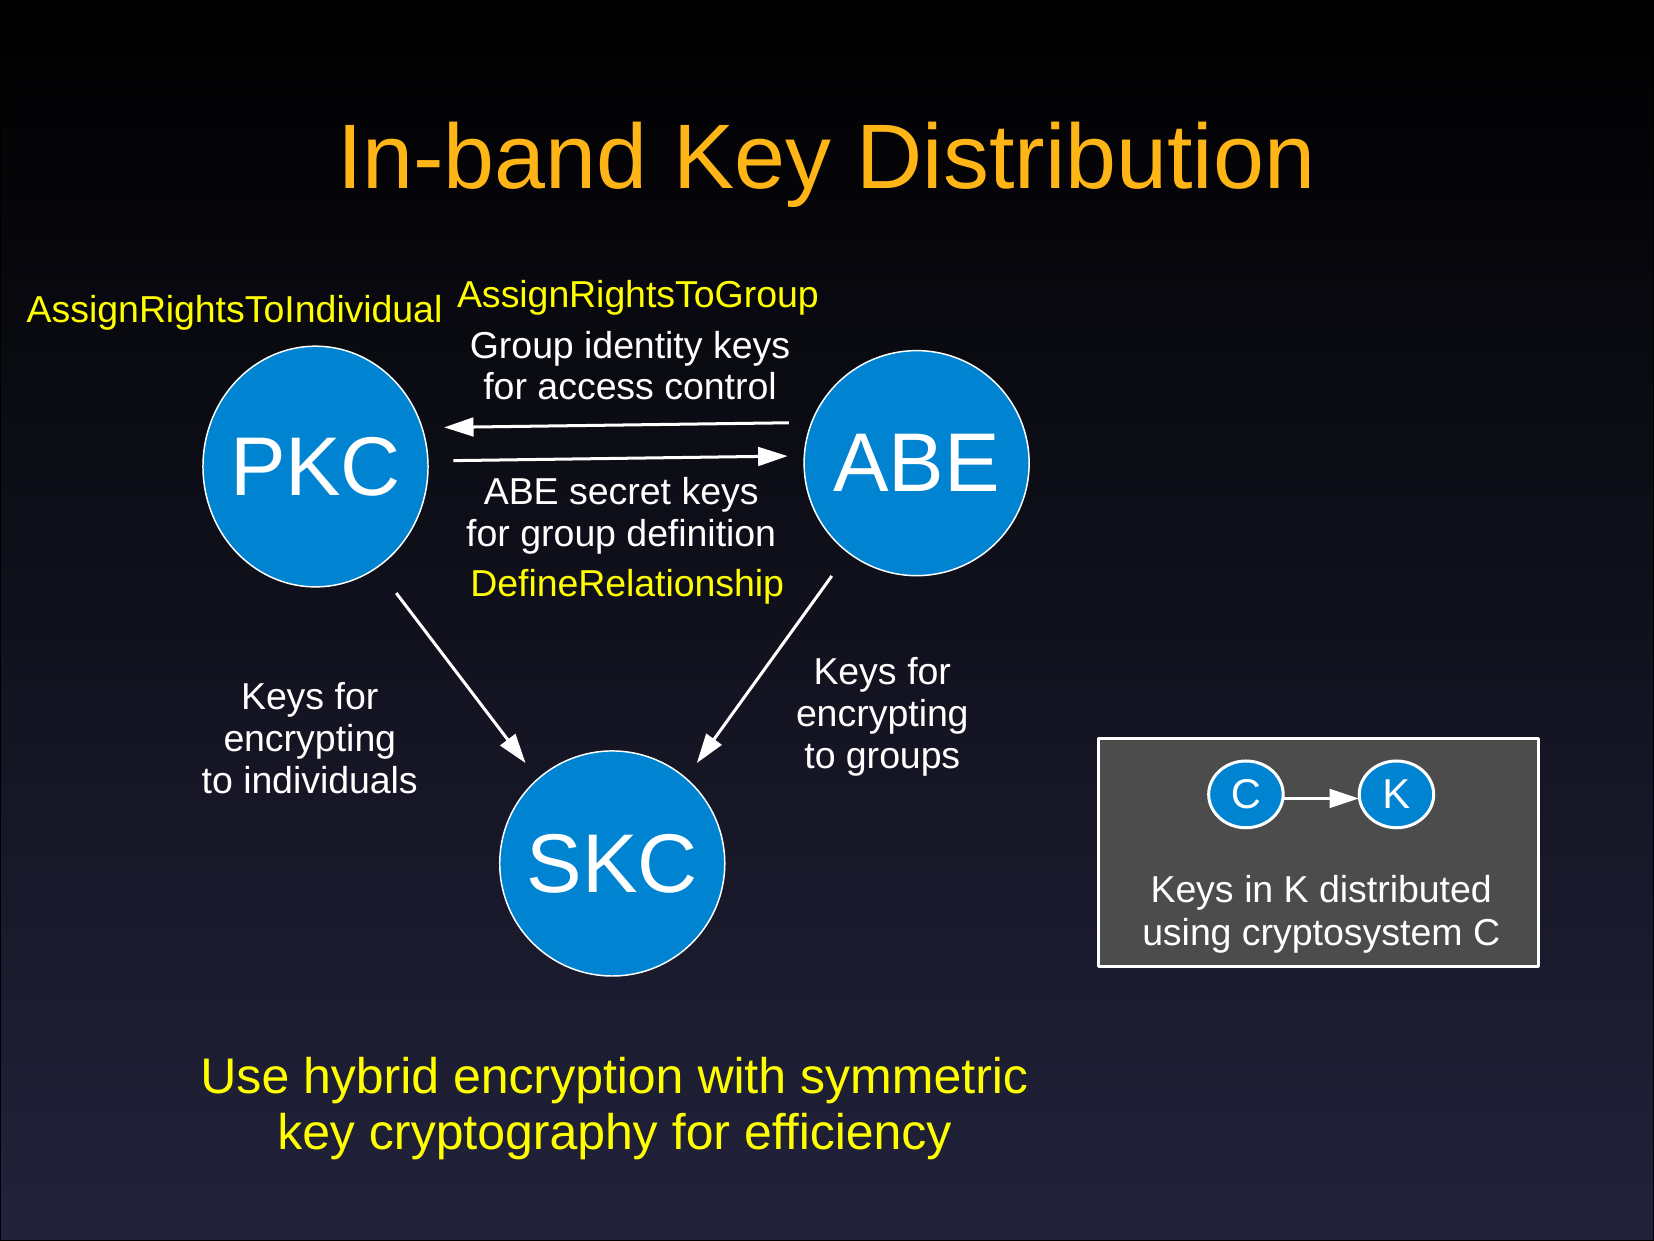

# In-band Key Distribution
AssignRightsToGroup
AssignRightsToIndividual
Group identity keys
for access control
PKC
ABE
ABE secret keys
for group definition
DefineRelationship
Keys for
encrypting
to groups
Keys for
encrypting
to individuals
C
K
Keys in K distributed
using cryptosystem C
SKC
Use hybrid encryption with symmetric
key cryptography for efficiency